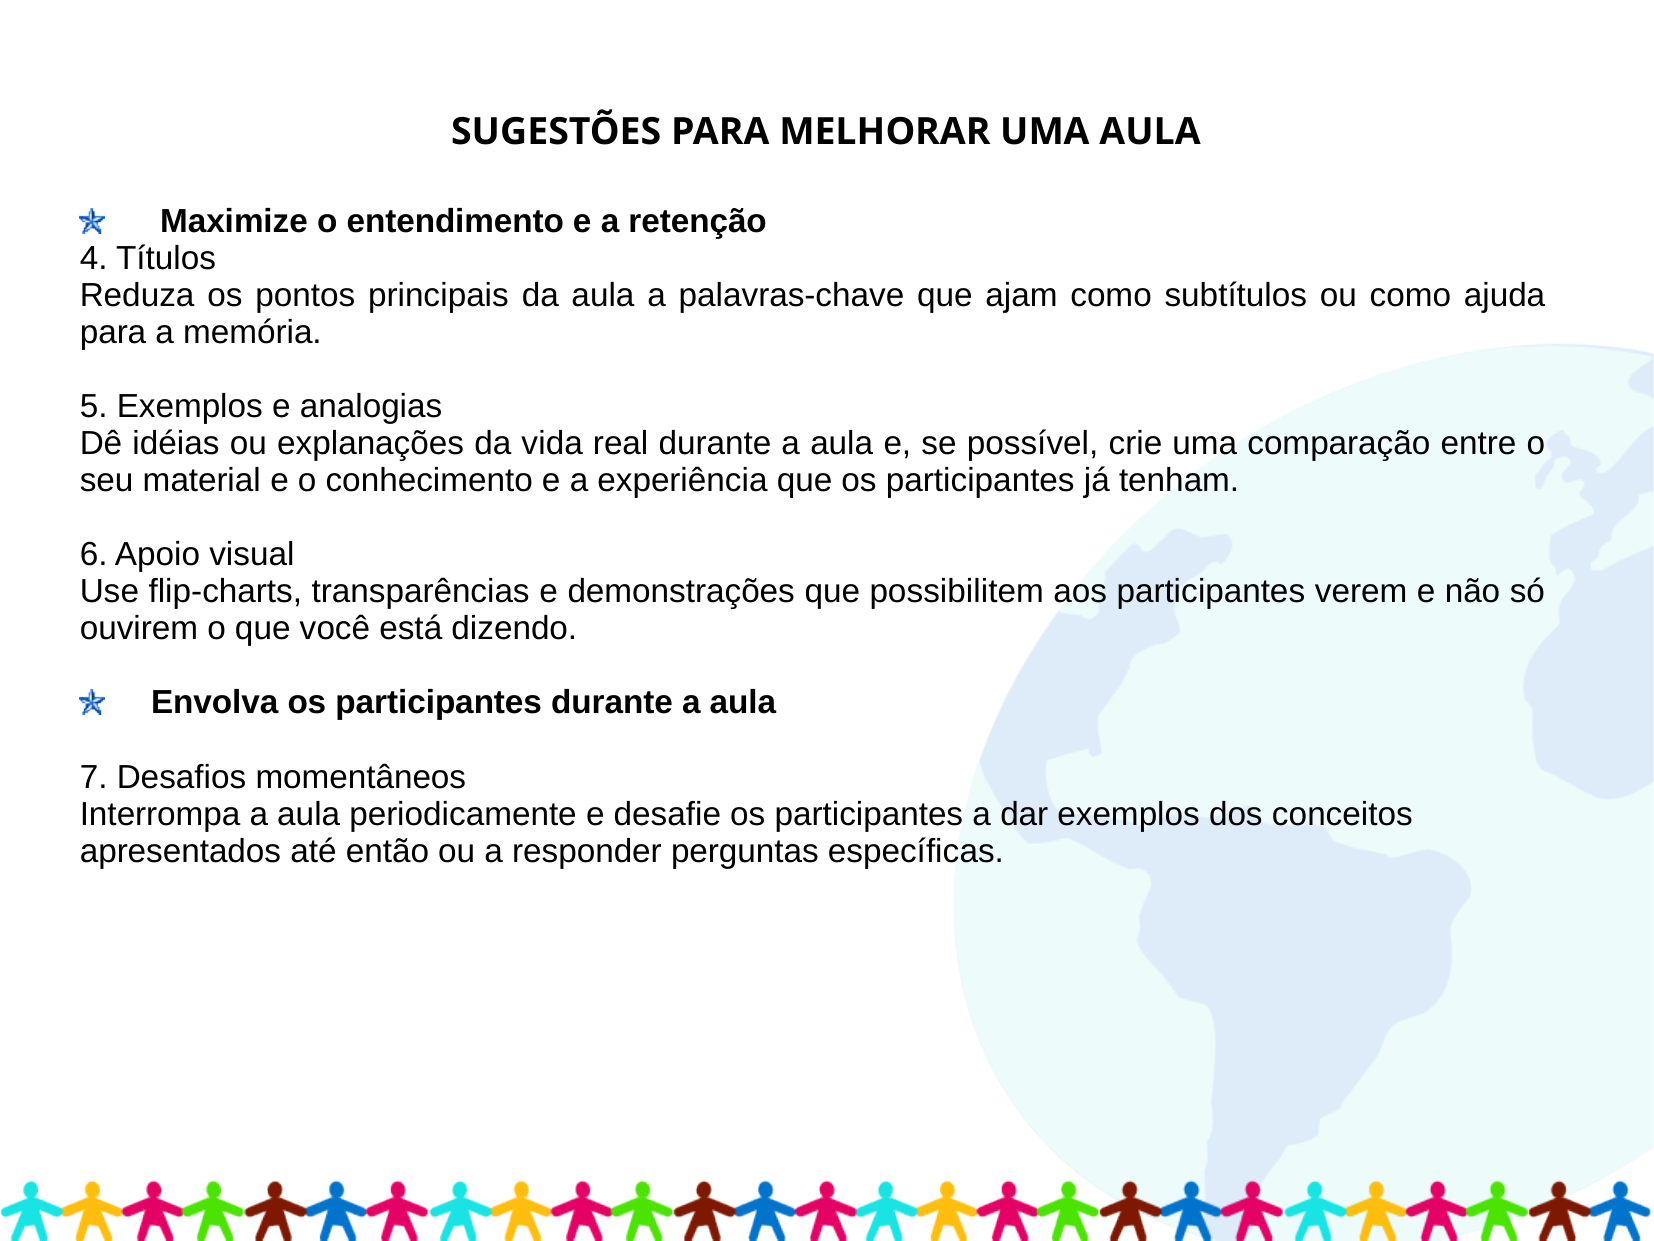

# SUGESTÕES PARA MELHORAR UMA AULA
 Maximize o entendimento e a retenção
4. Títulos
Reduza os pontos principais da aula a palavras-chave que ajam como subtítulos ou como ajuda para a memória.
5. Exemplos e analogias
Dê idéias ou explanações da vida real durante a aula e, se possível, crie uma comparação entre o seu material e o conhecimento e a experiência que os participantes já tenham.
6. Apoio visual
Use flip-charts, transparências e demonstrações que possibilitem aos participantes verem e não só ouvirem o que você está dizendo.
 Envolva os participantes durante a aula
7. Desafios momentâneos
Interrompa a aula periodicamente e desafie os participantes a dar exemplos dos conceitos apresentados até então ou a responder perguntas específicas.